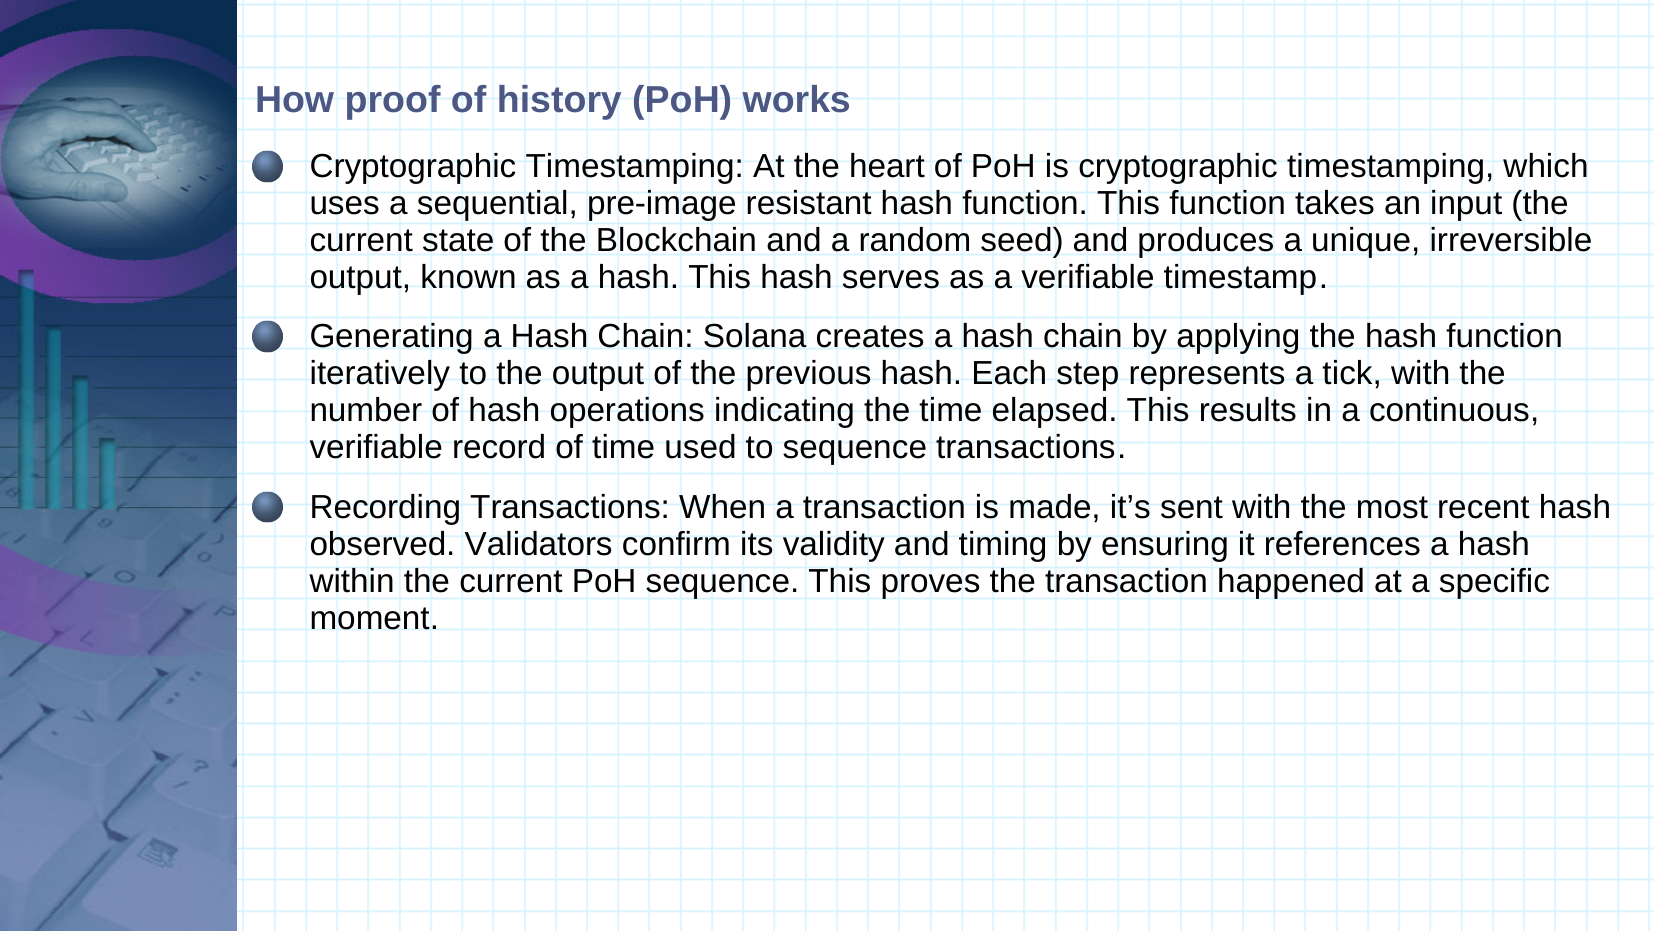

# How proof of history (PoH) works
Cryptographic Timestamping: At the heart of PoH is cryptographic timestamping, which uses a sequential, pre-image resistant hash function. This function takes an input (the current state of the Blockchain and a random seed) and produces a unique, irreversible output, known as a hash. This hash serves as a verifiable timestamp​​.
Generating a Hash Chain: Solana creates a hash chain by applying the hash function iteratively to the output of the previous hash. Each step represents a tick, with the number of hash operations indicating the time elapsed. This results in a continuous, verifiable record of time used to sequence transactions​​.
Recording Transactions: When a transaction is made, it’s sent with the most recent hash observed. Validators confirm its validity and timing by ensuring it references a hash within the current PoH sequence. This proves the transaction happened at a specific moment​​.